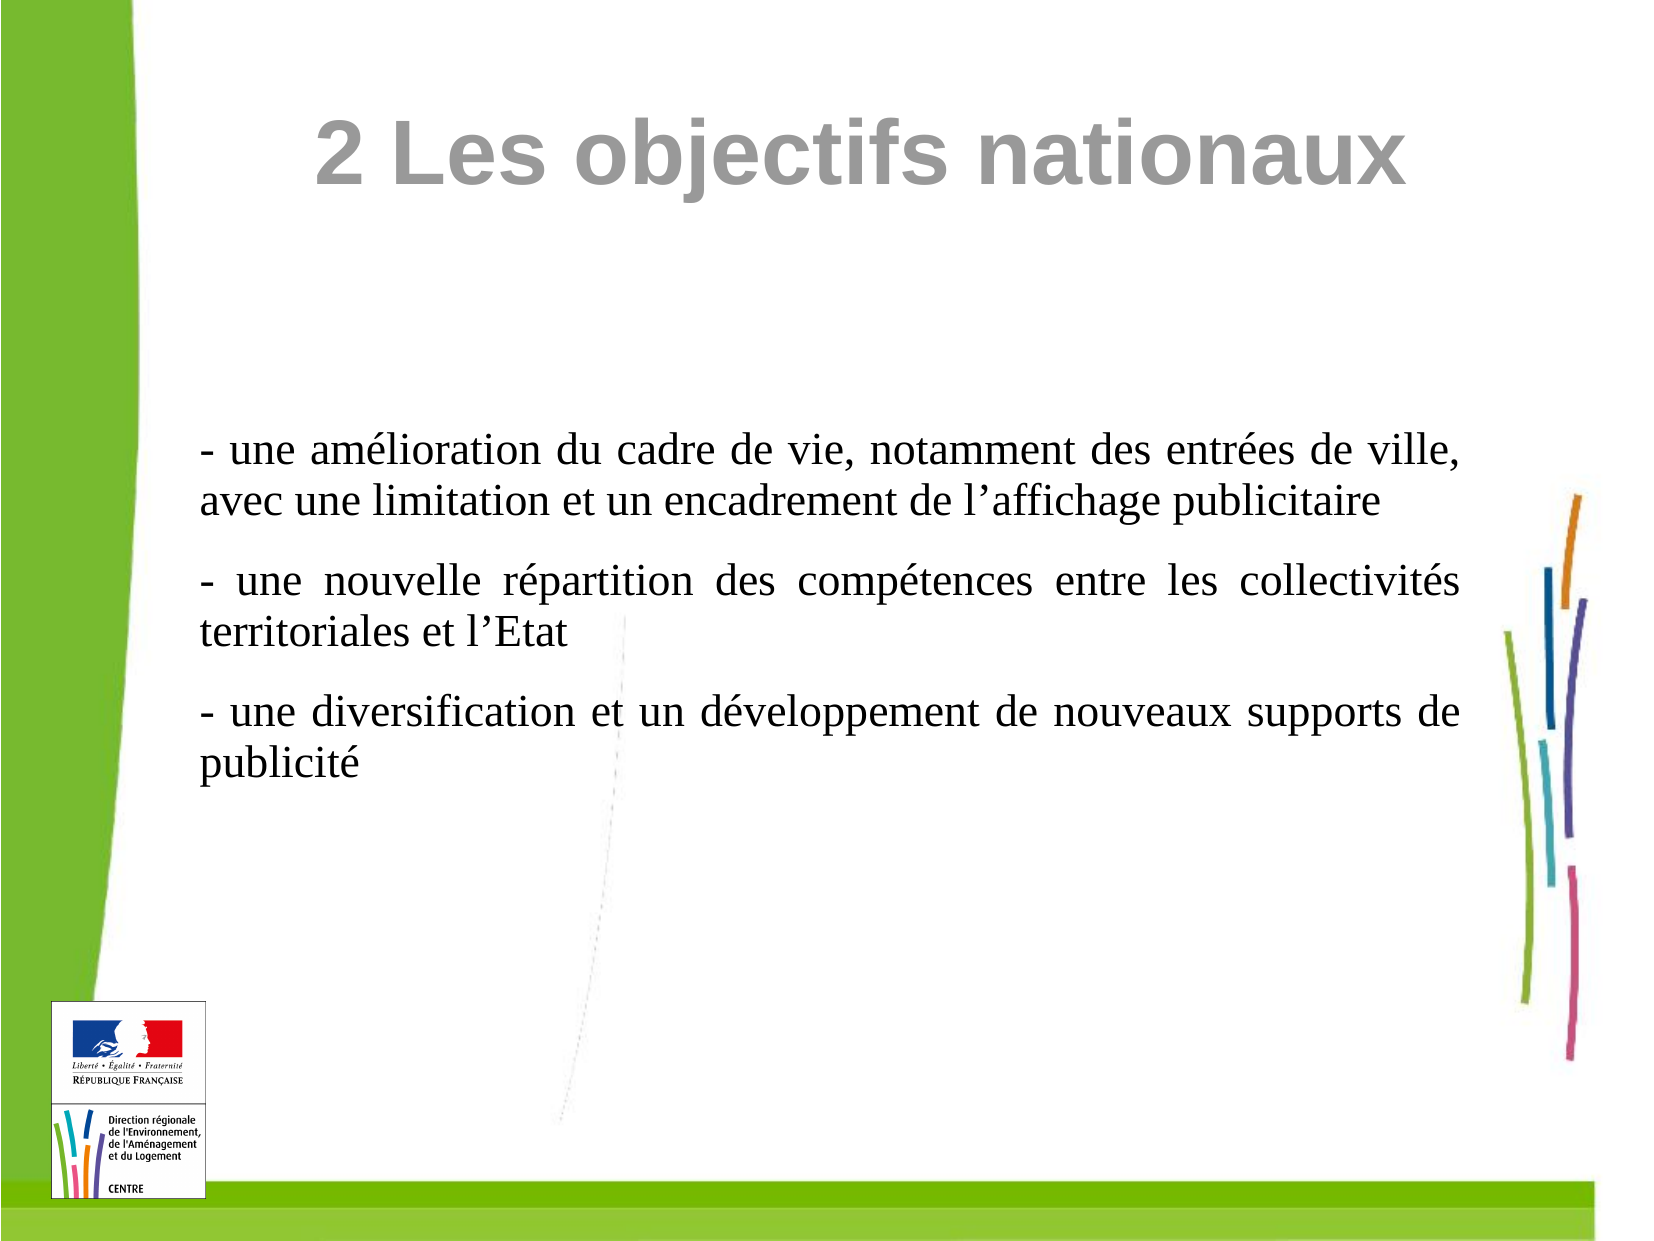

# 2 Les objectifs nationaux
- une amélioration du cadre de vie, notamment des entrées de ville, avec une limitation et un encadrement de l’affichage publicitaire
- une nouvelle répartition des compétences entre les collectivités territoriales et l’Etat
- une diversification et un développement de nouveaux supports de publicité